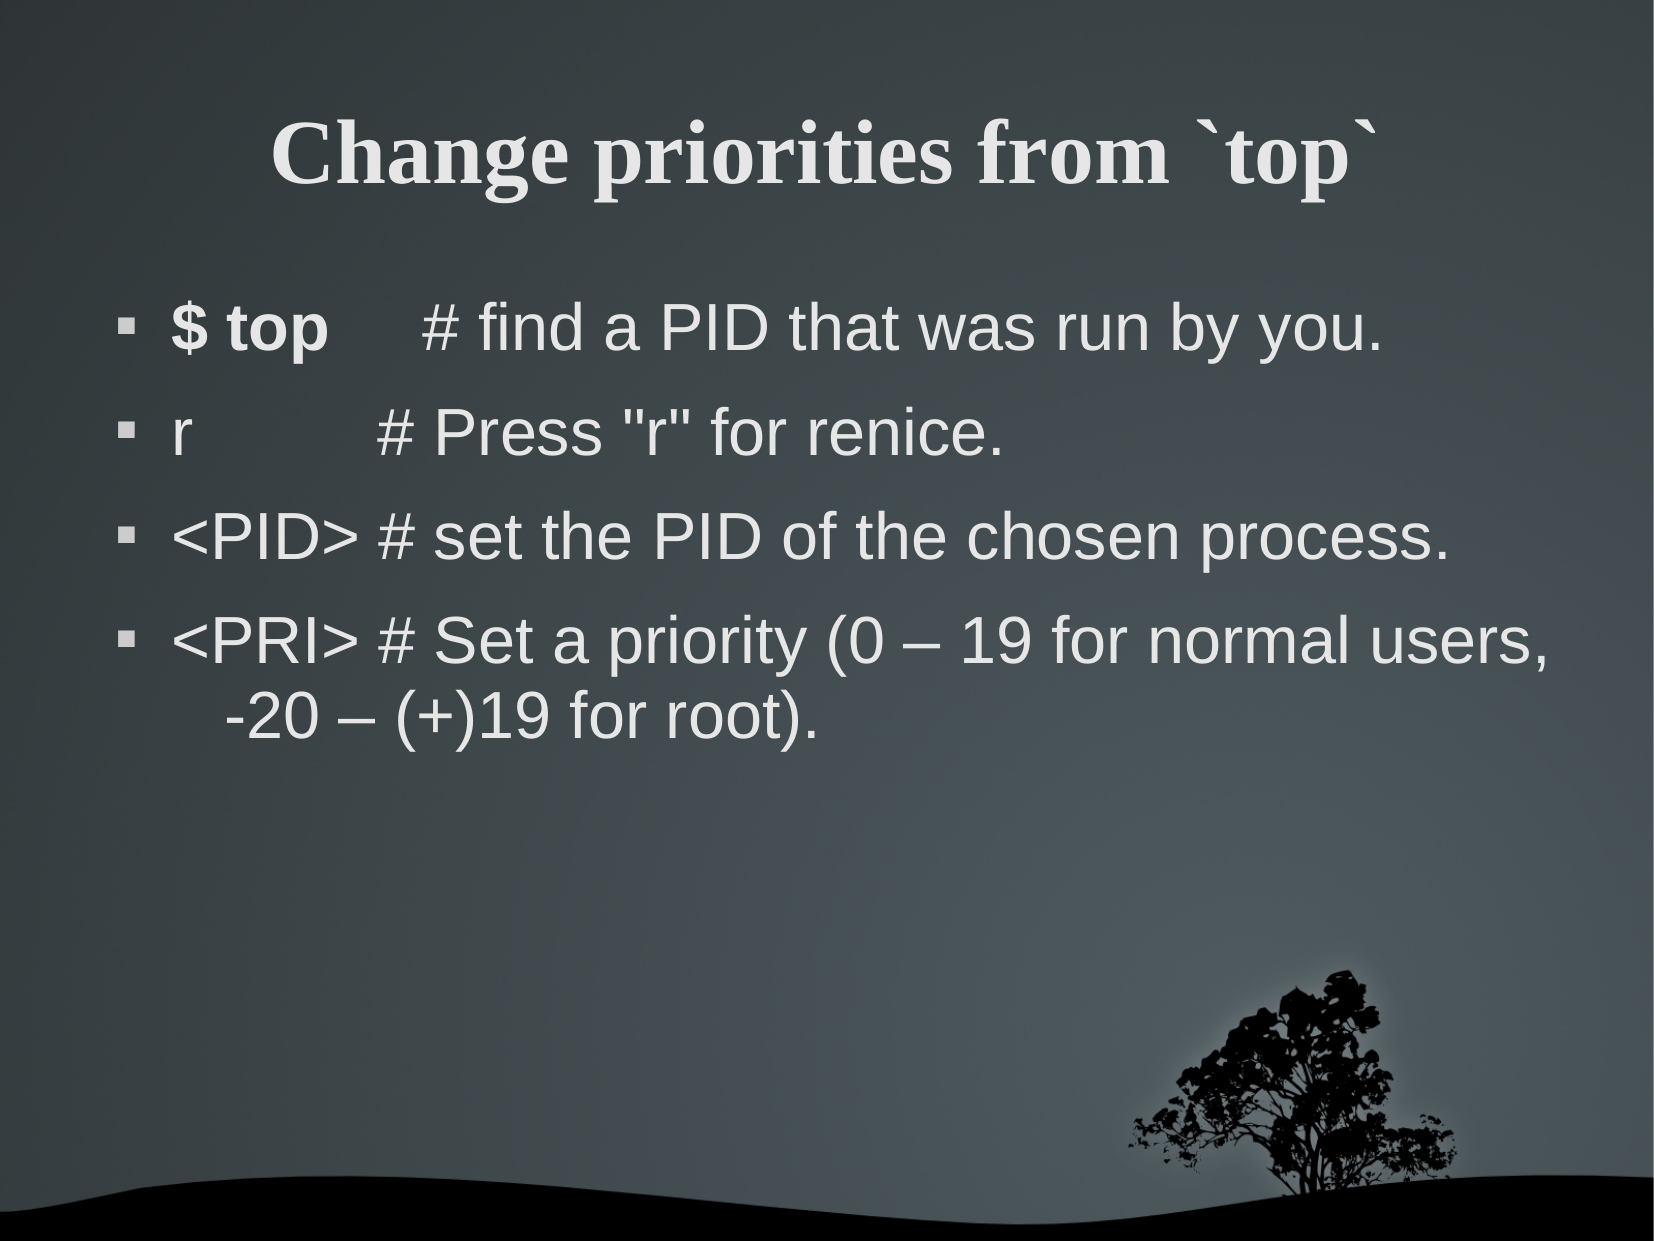

# Change priorities from `top`
$ top # find a PID that was run by you.
r # Press "r" for renice.
<PID> # set the PID of the chosen process.
<PRI> # Set a priority (0 – 19 for normal users, -20 – (+)19 for root).